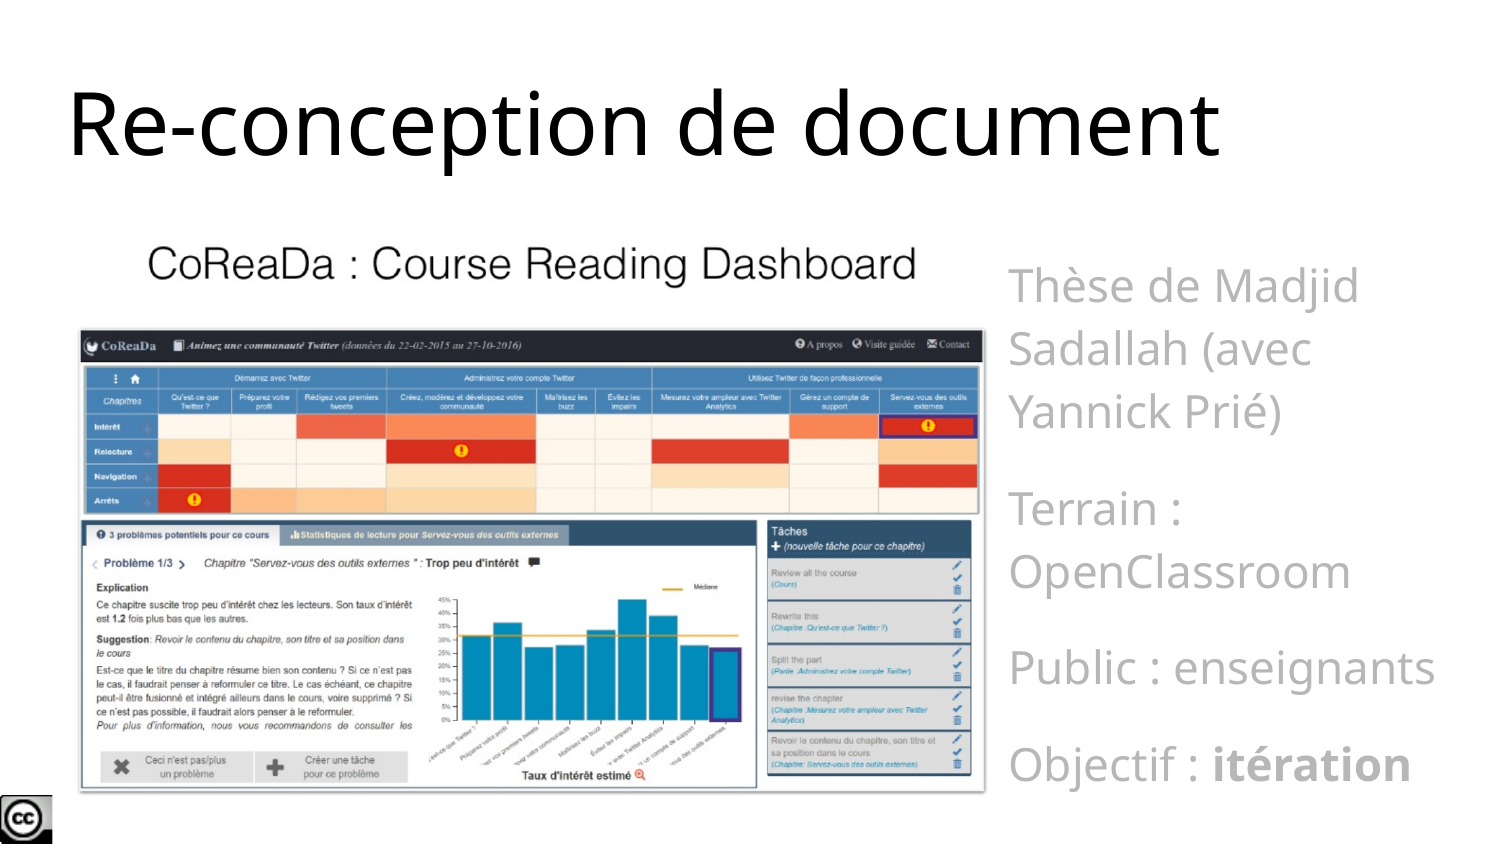

# Re-conception de document
Thèse de Madjid Sadallah (avec Yannick Prié)
Terrain : OpenClassroom
Public : enseignants
Objectif : itération